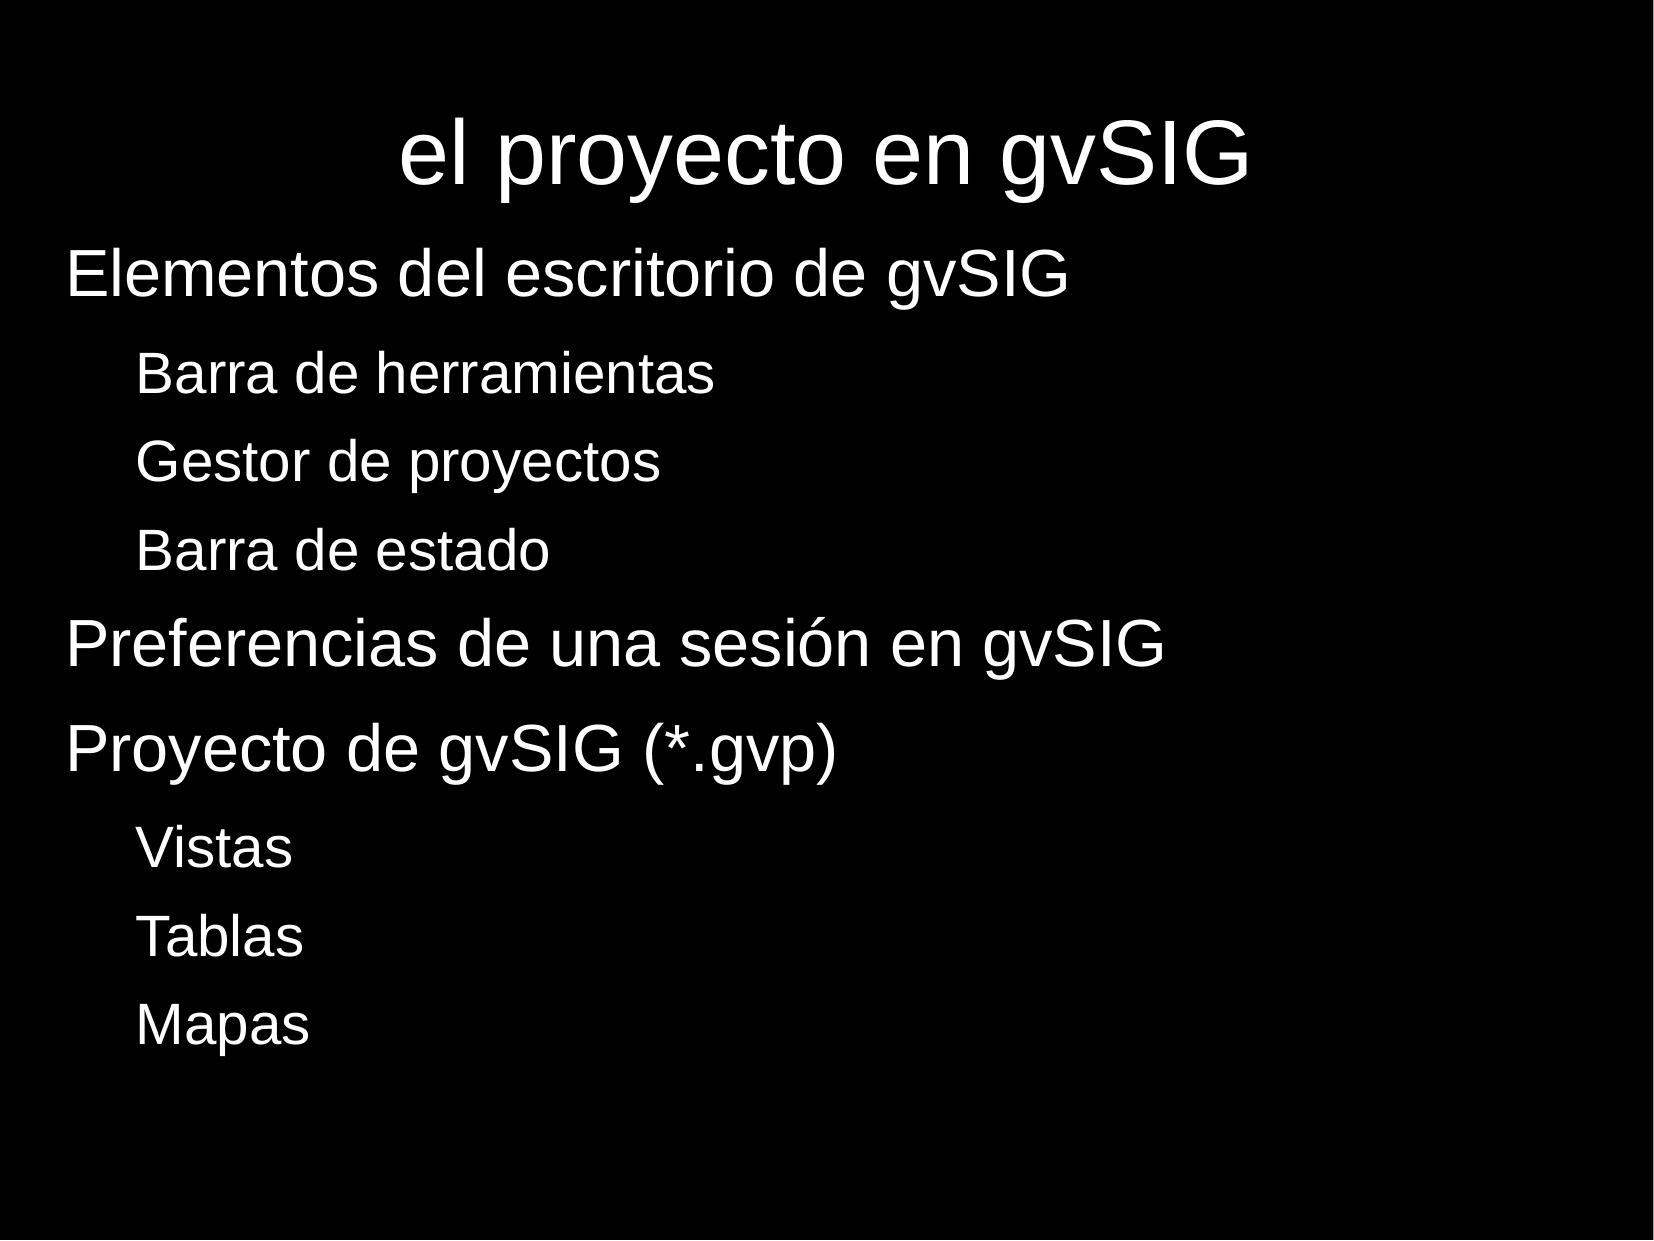

# el proyecto en gvSIG
Elementos del escritorio de gvSIG
Barra de herramientas
Gestor de proyectos
Barra de estado
Preferencias de una sesión en gvSIG
Proyecto de gvSIG (*.gvp)
Vistas
Tablas
Mapas